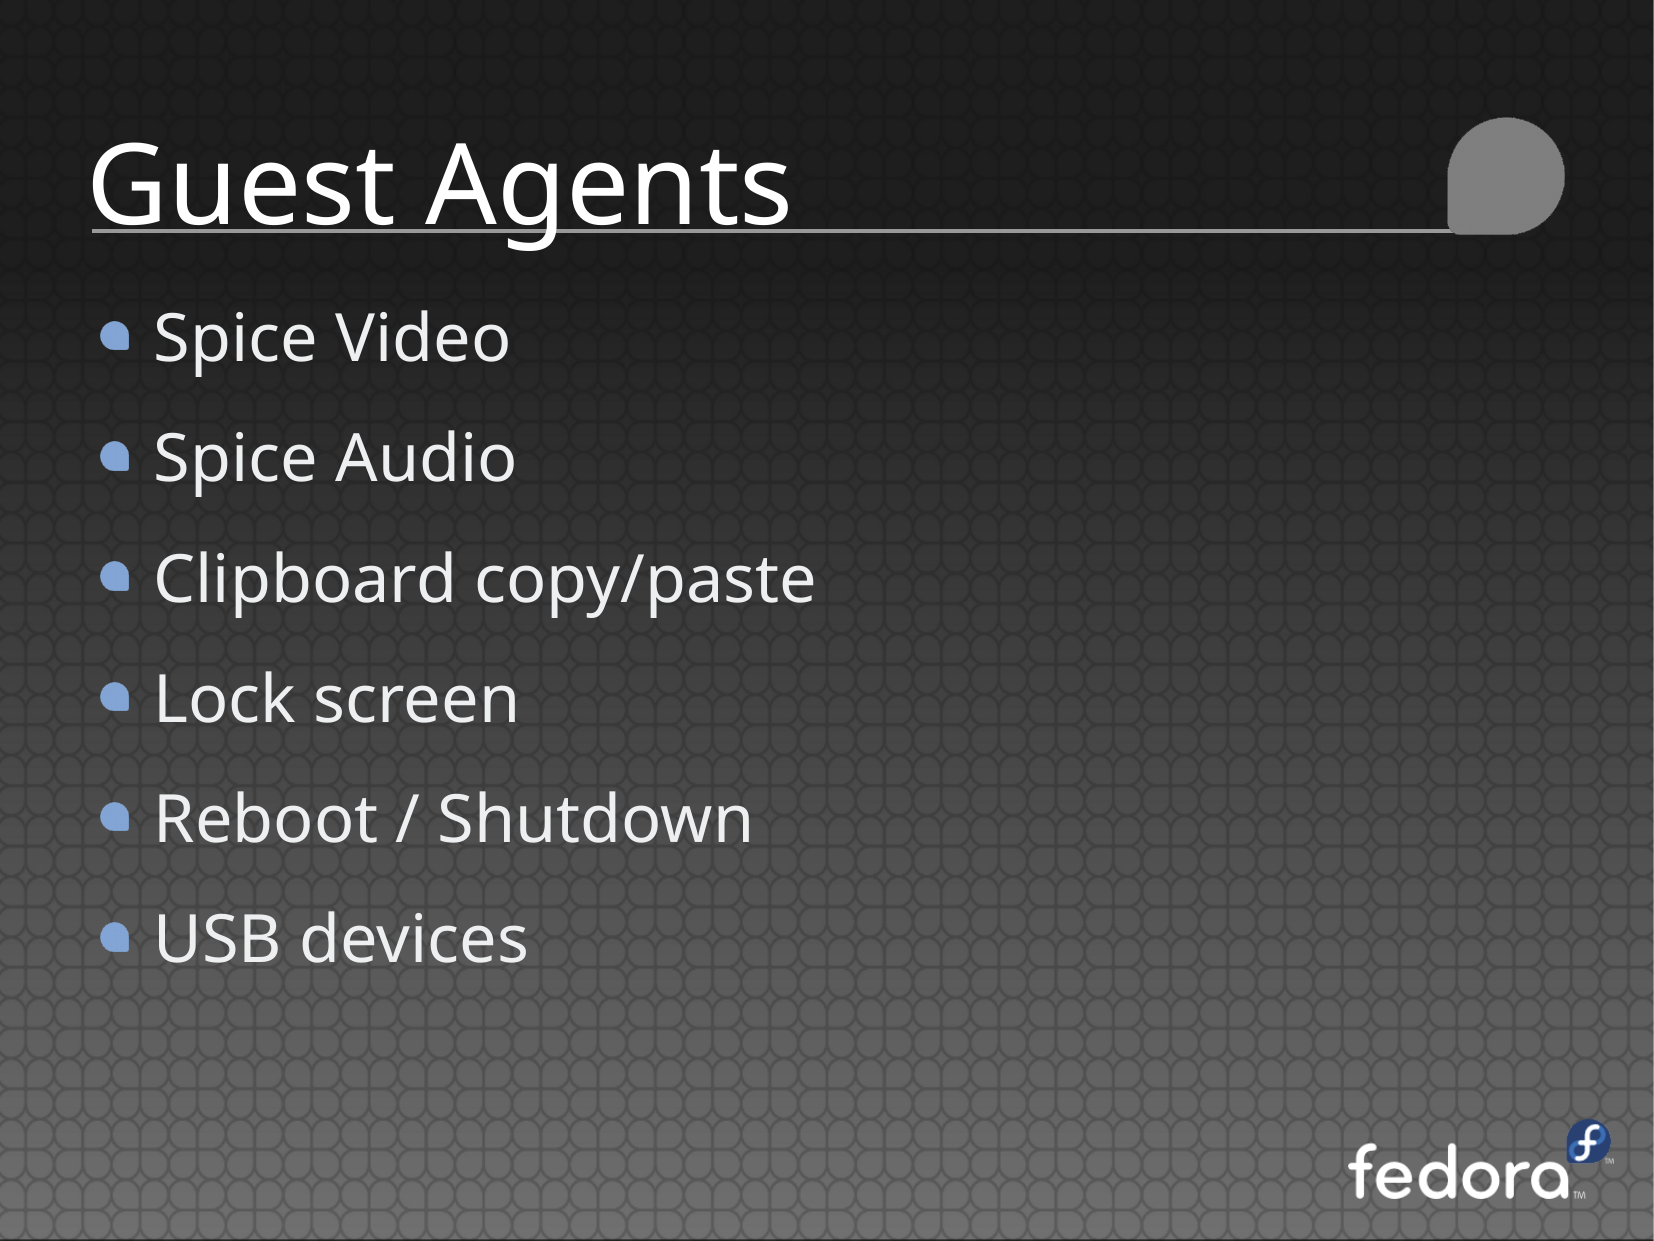

# Guest Agents
Spice Video
Spice Audio
Clipboard copy/paste
Lock screen
Reboot / Shutdown
USB devices